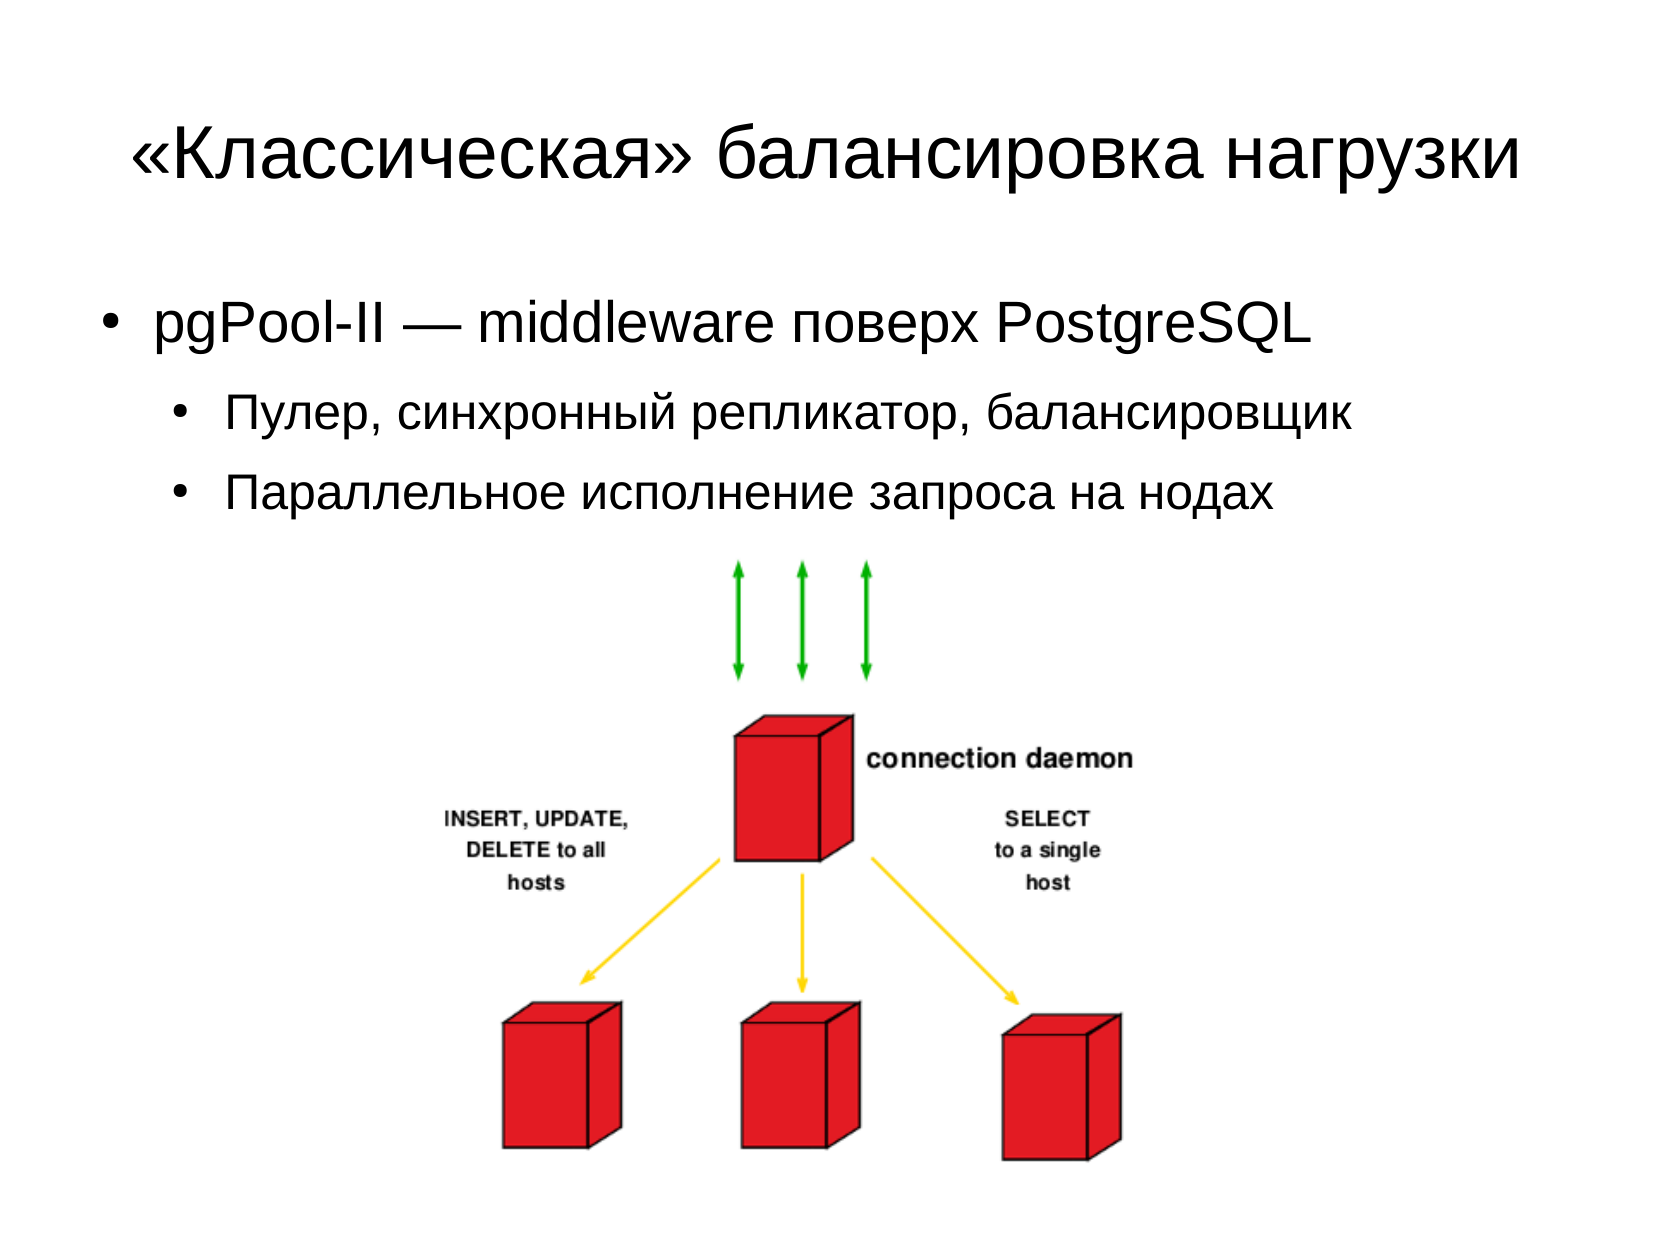

# «Классическая» балансировка нагрузки
pgPool-II — middleware поверх PostgreSQL
Пулер, синхронный репликатор, балансировщик
Параллельное исполнение запроса на нодах